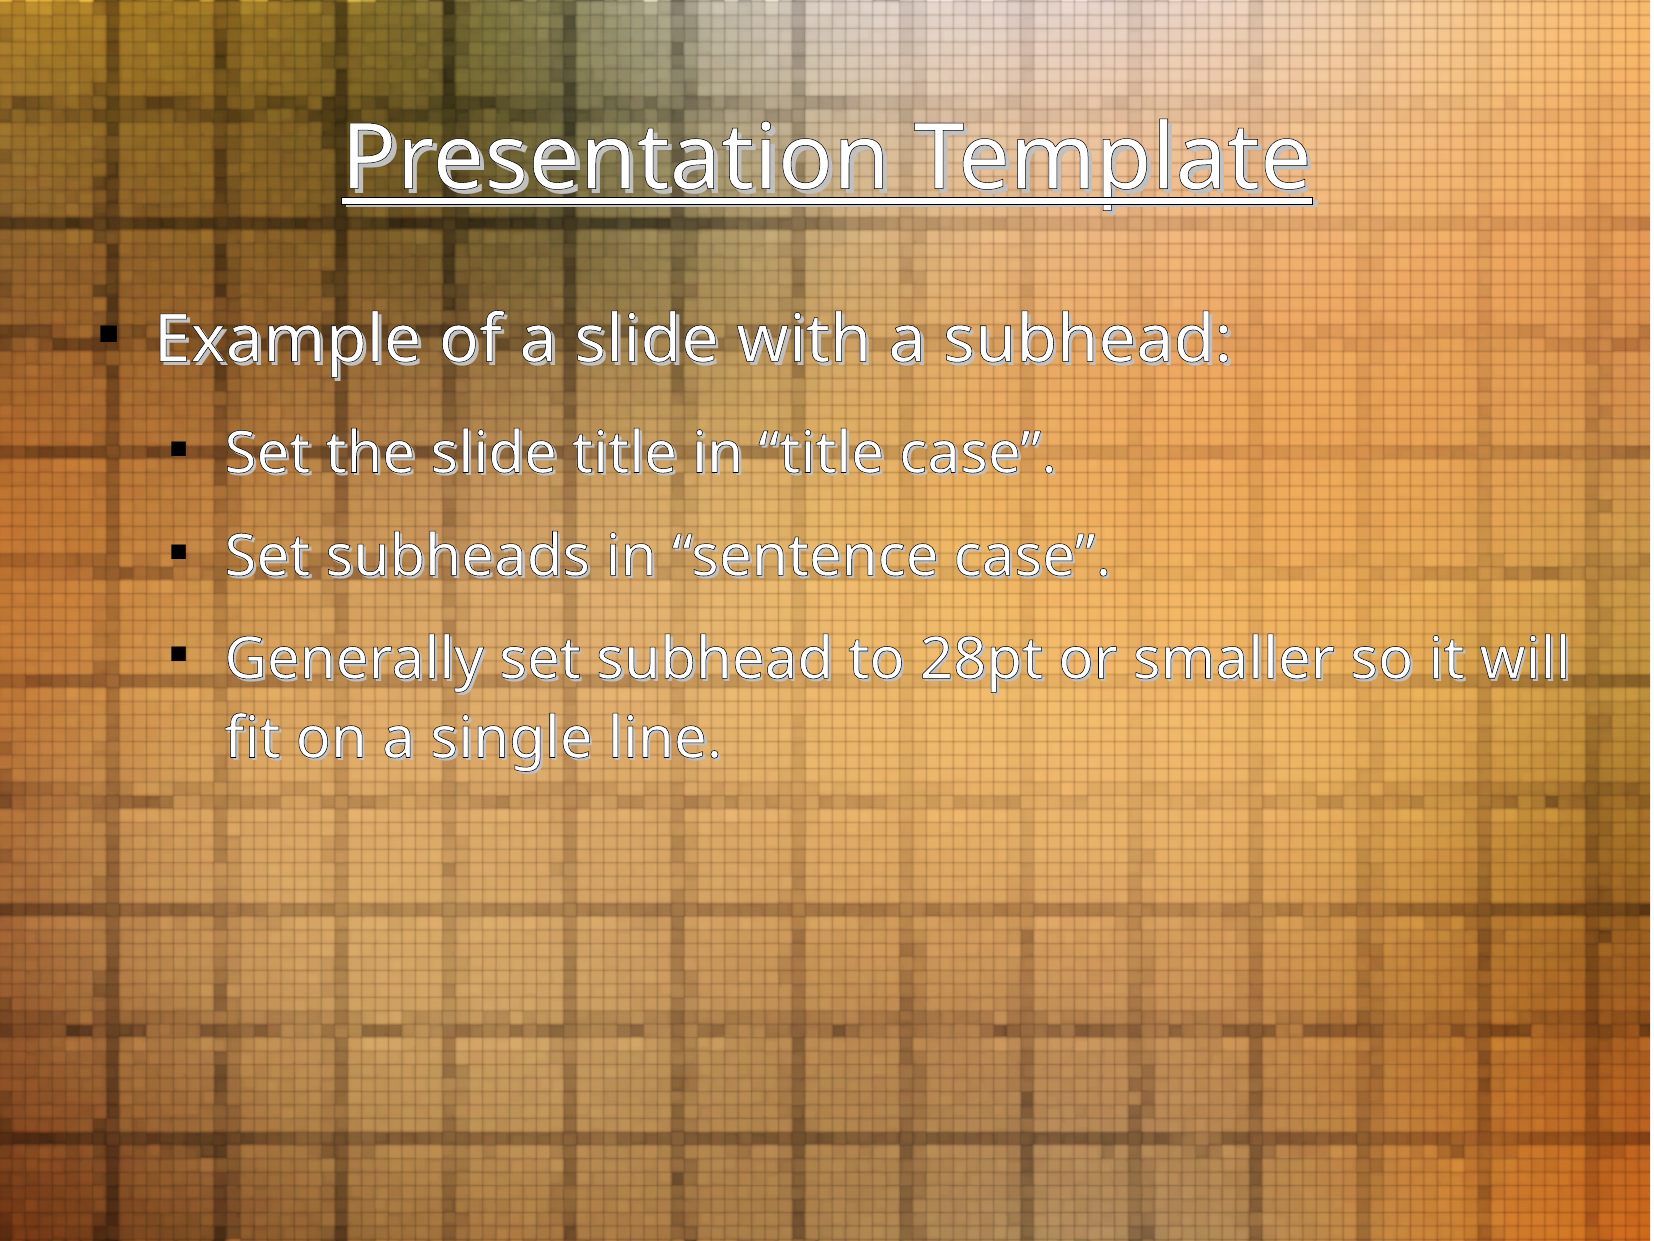

# Presentation Template
Example of a slide with a subhead:
Set the slide title in “title case”.
Set subheads in “sentence case”.
Generally set subhead to 28pt or smaller so it will fit on a single line.